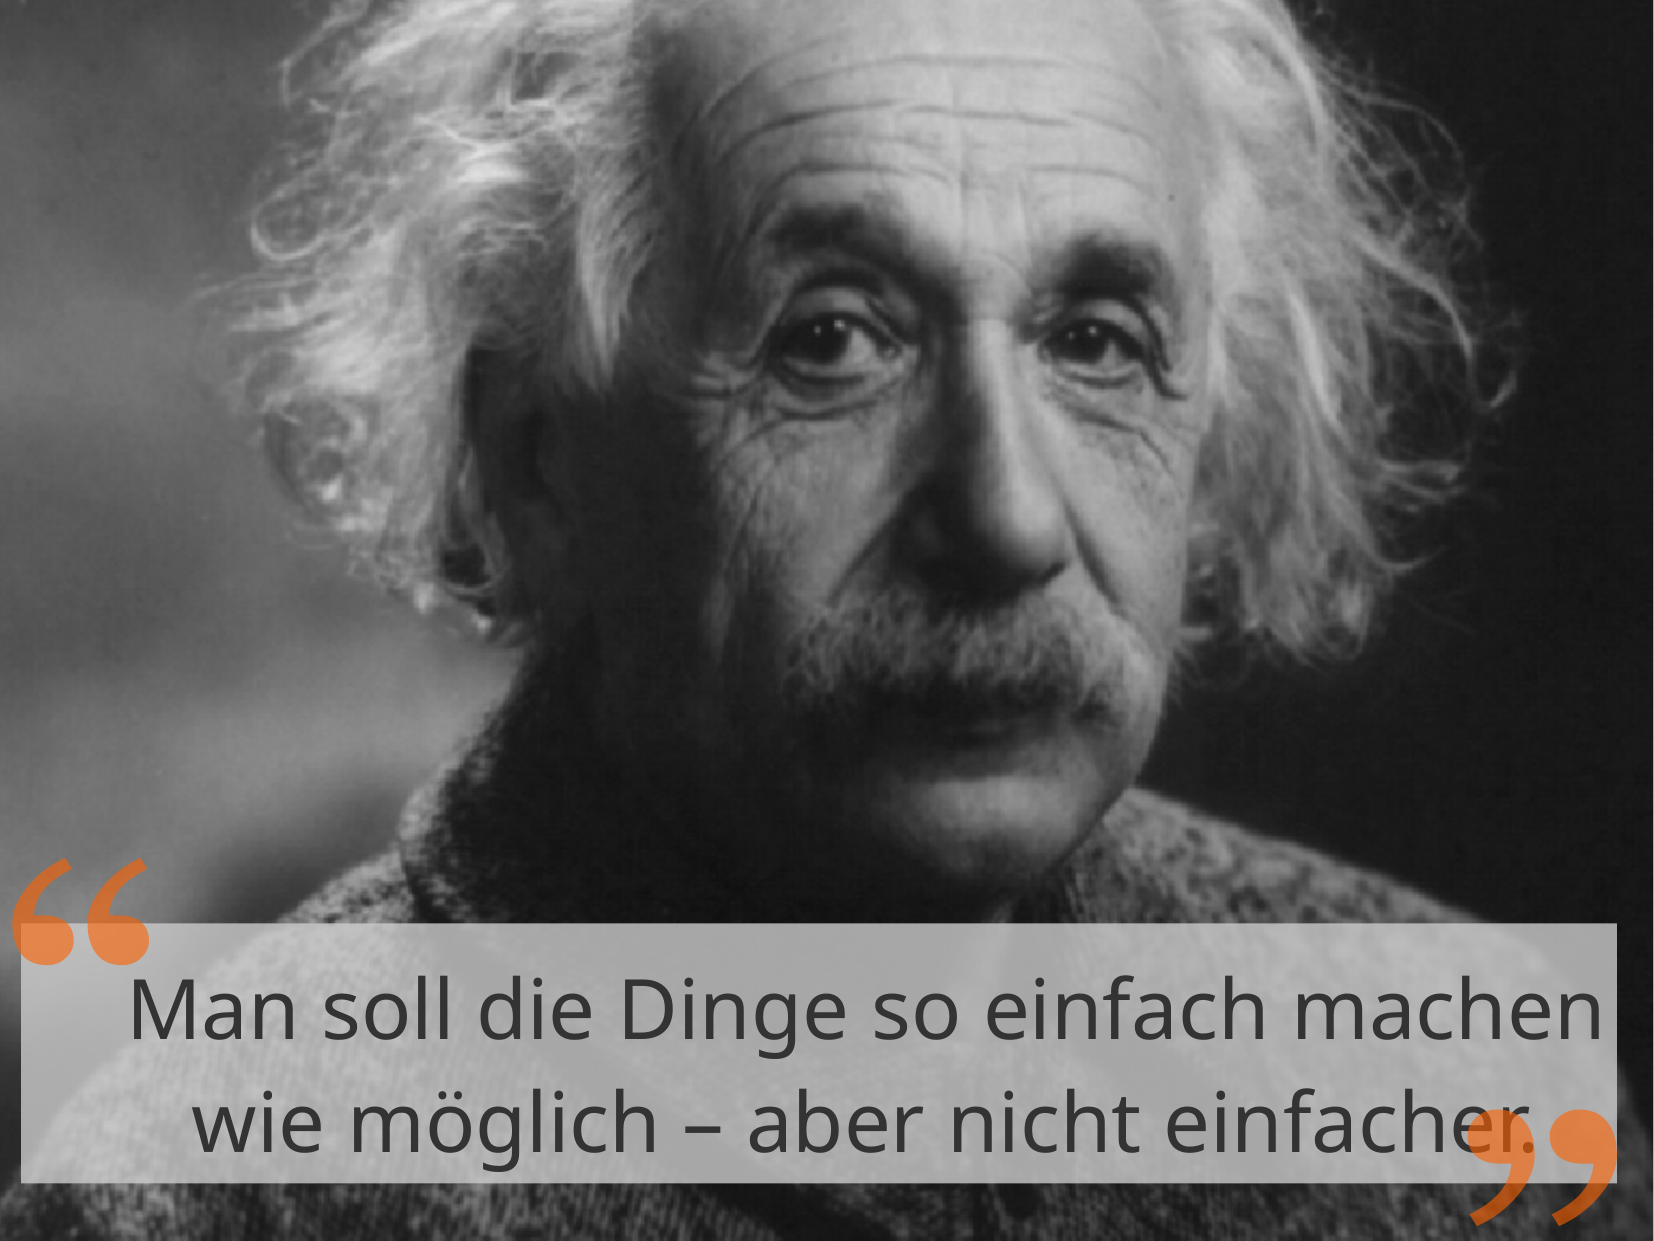

Man soll die Dinge so einfach machen
wie möglich – aber nicht einfacher.